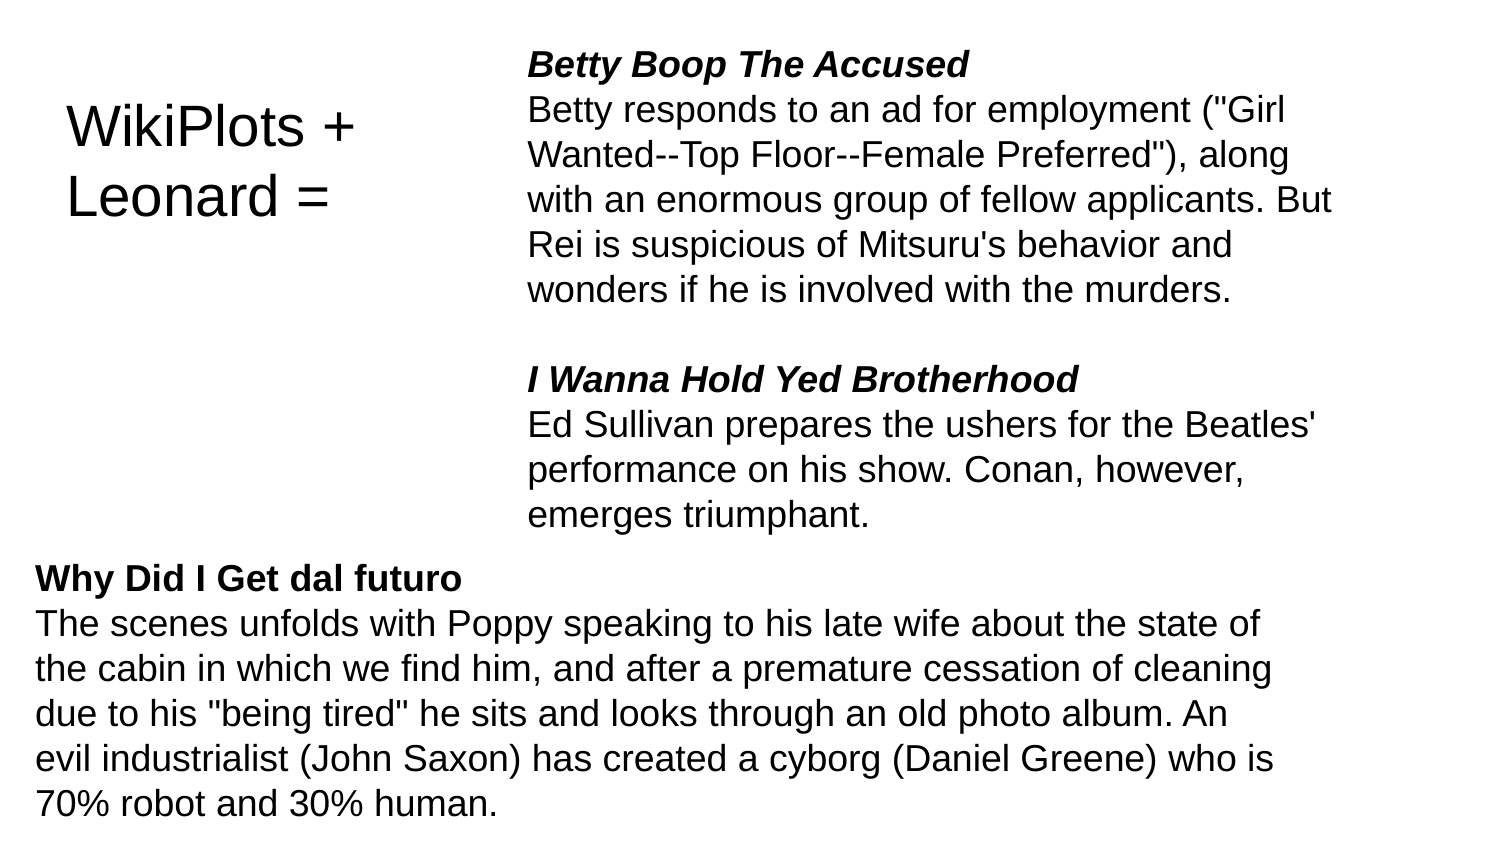

Betty Boop The Accused
Betty responds to an ad for employment ("Girl Wanted--Top Floor--Female Preferred"), along with an enormous group of fellow applicants. But Rei is suspicious of Mitsuru's behavior and wonders if he is involved with the murders.
I Wanna Hold Yed Brotherhood
Ed Sullivan prepares the ushers for the Beatles' performance on his show. Conan, however, emerges triumphant.
# WikiPlots + Leonard =
Why Did I Get dal futuro
The scenes unfolds with Poppy speaking to his late wife about the state of the cabin in which we find him, and after a premature cessation of cleaning due to his "being tired" he sits and looks through an old photo album. An evil industrialist (John Saxon) has created a cyborg (Daniel Greene) who is 70% robot and 30% human.